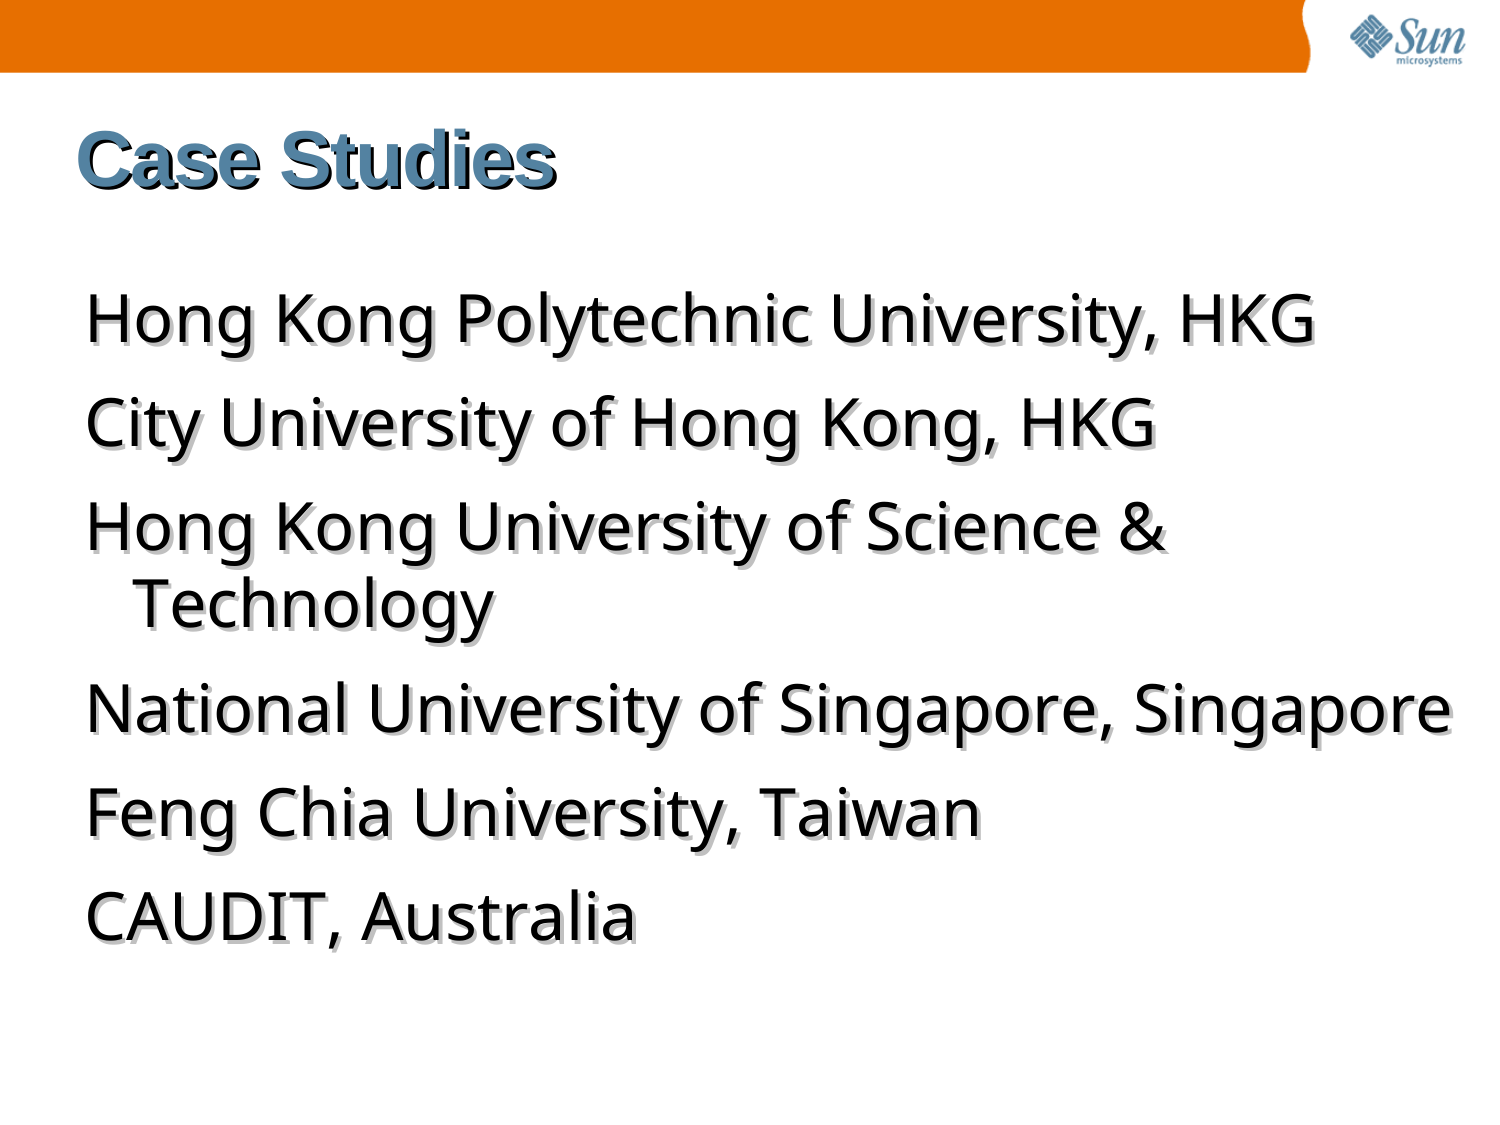

# Case Studies
Hong Kong Polytechnic University, HKG
City University of Hong Kong, HKG
Hong Kong University of Science & Technology
National University of Singapore, Singapore
Feng Chia University, Taiwan
CAUDIT, Australia